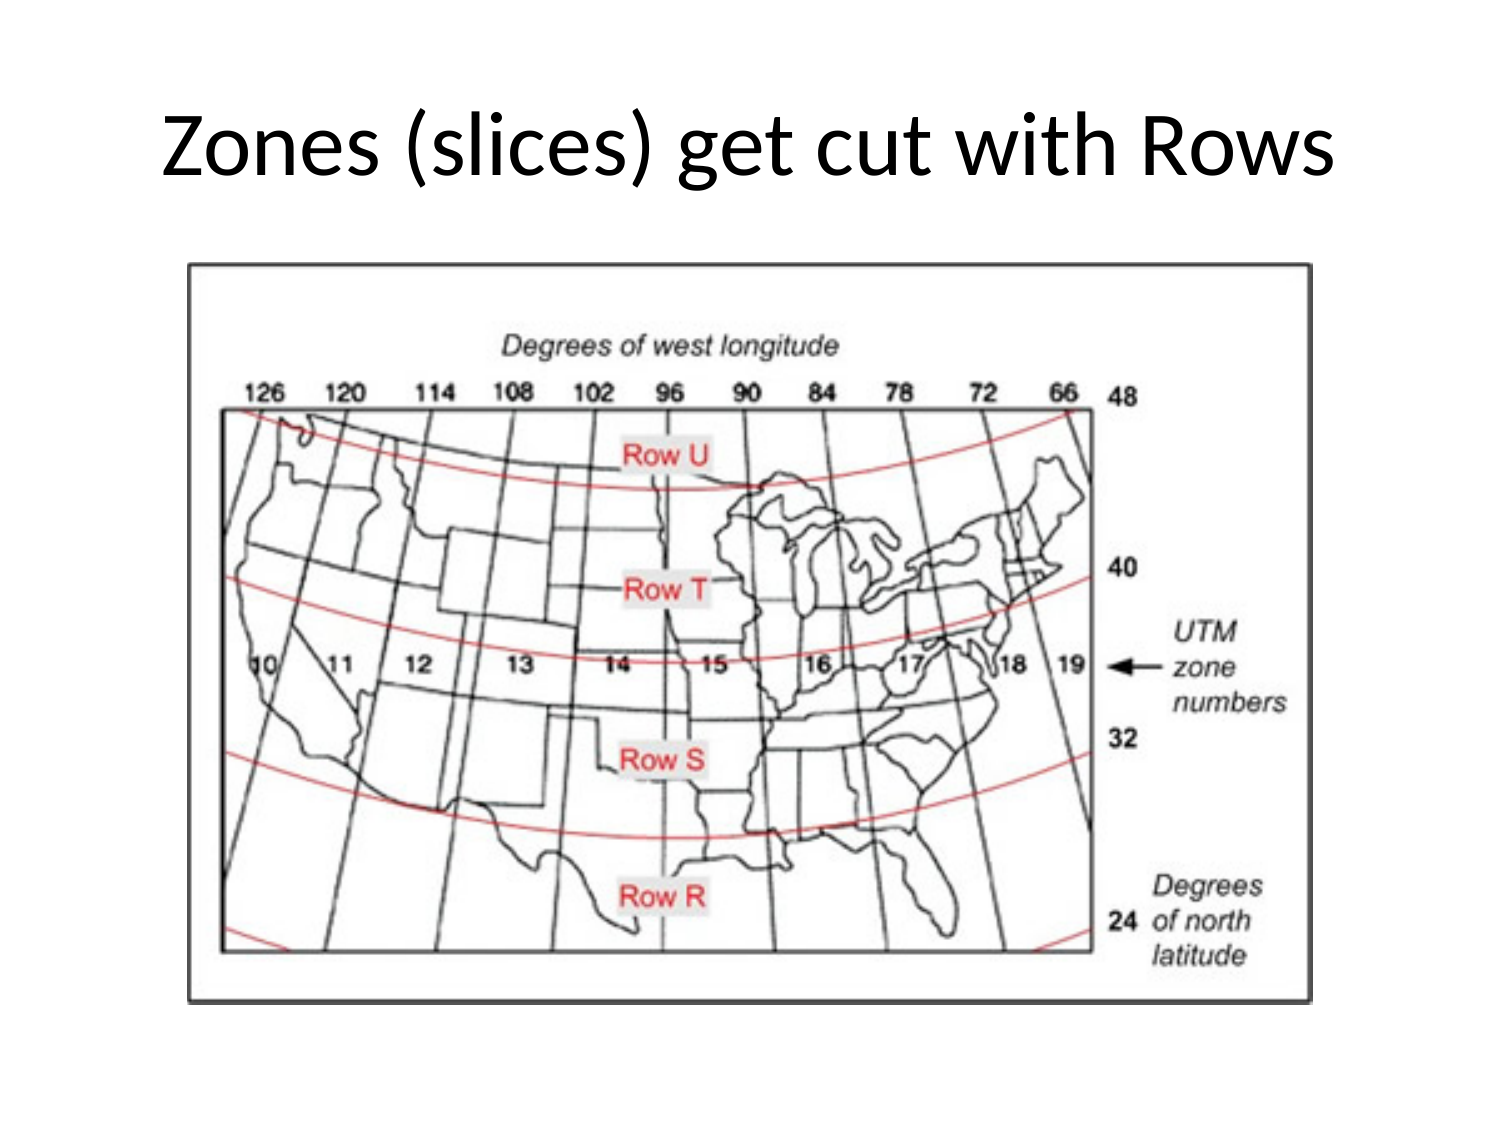

# Zones (slices) get cut with Rows